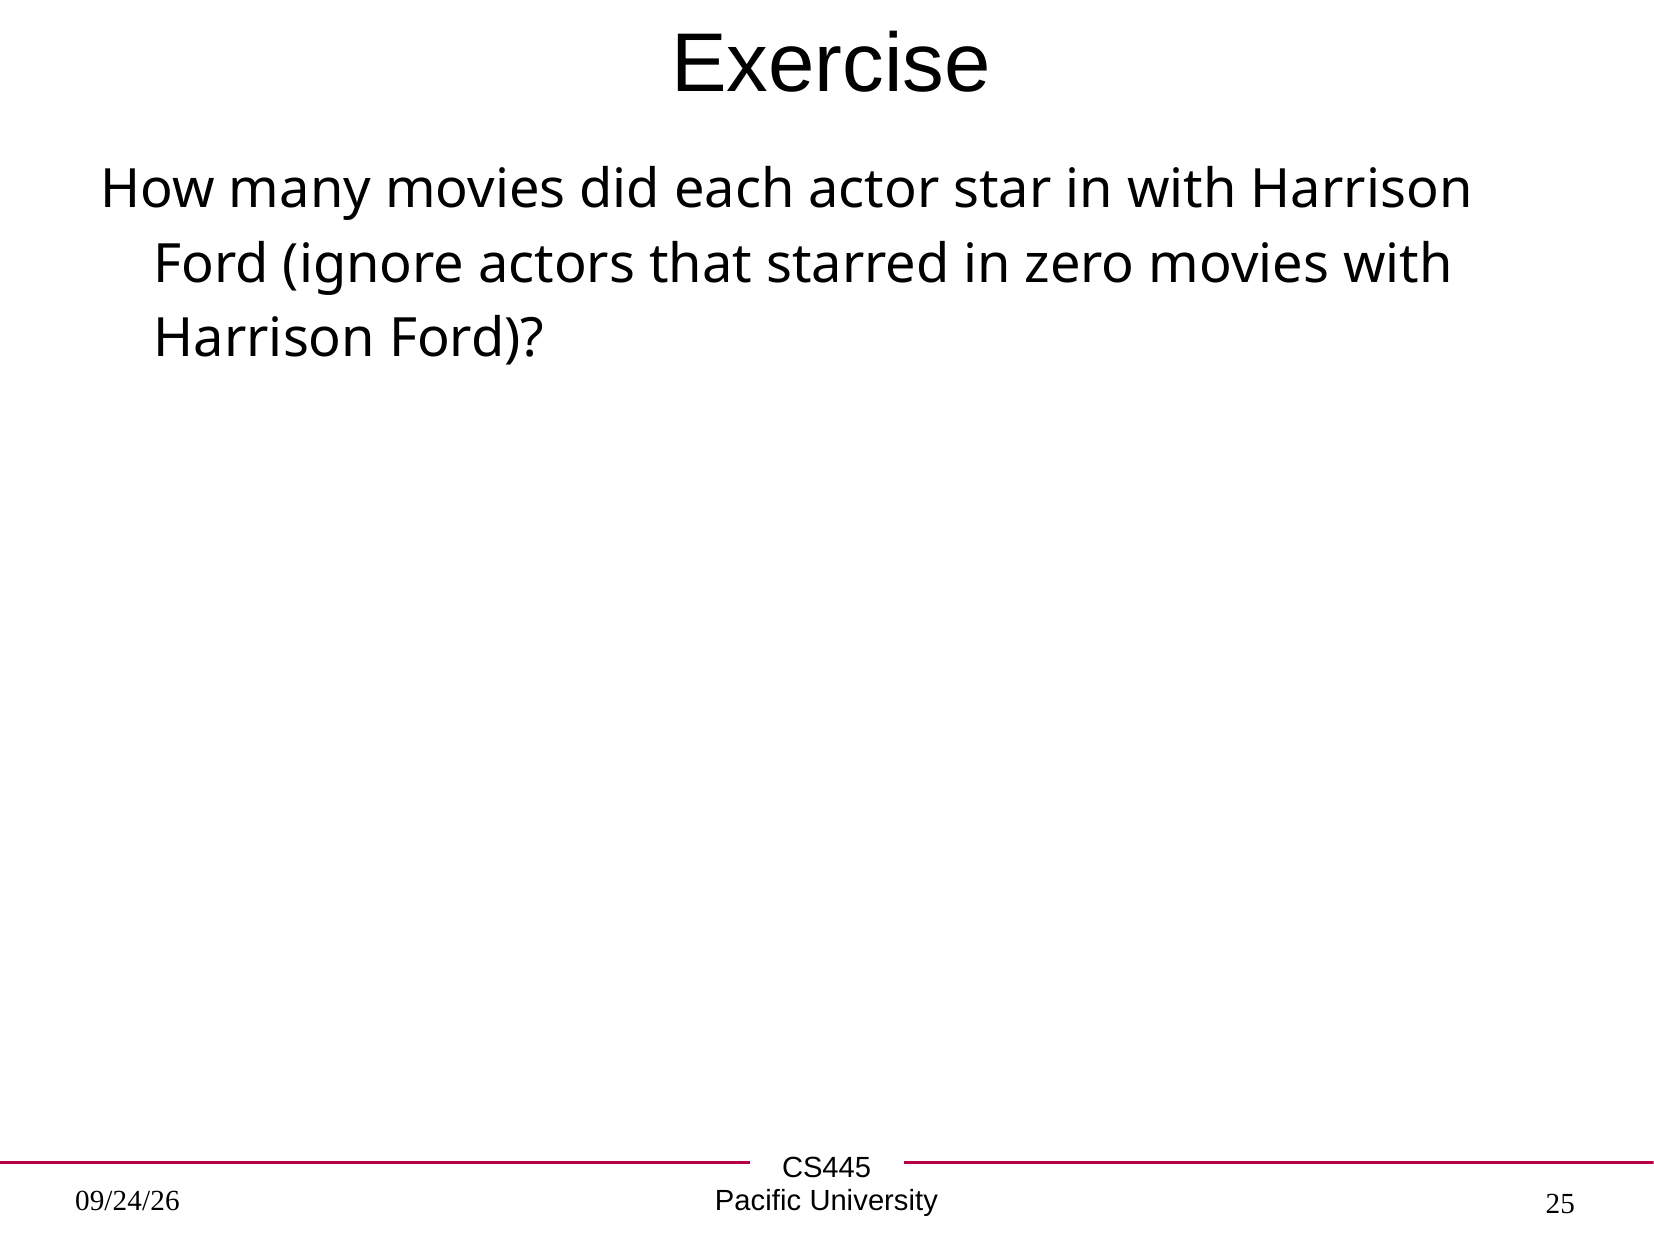

# Exercise
How many movies did each actor star in with Harrison Ford (ignore actors that starred in zero movies with Harrison Ford)?